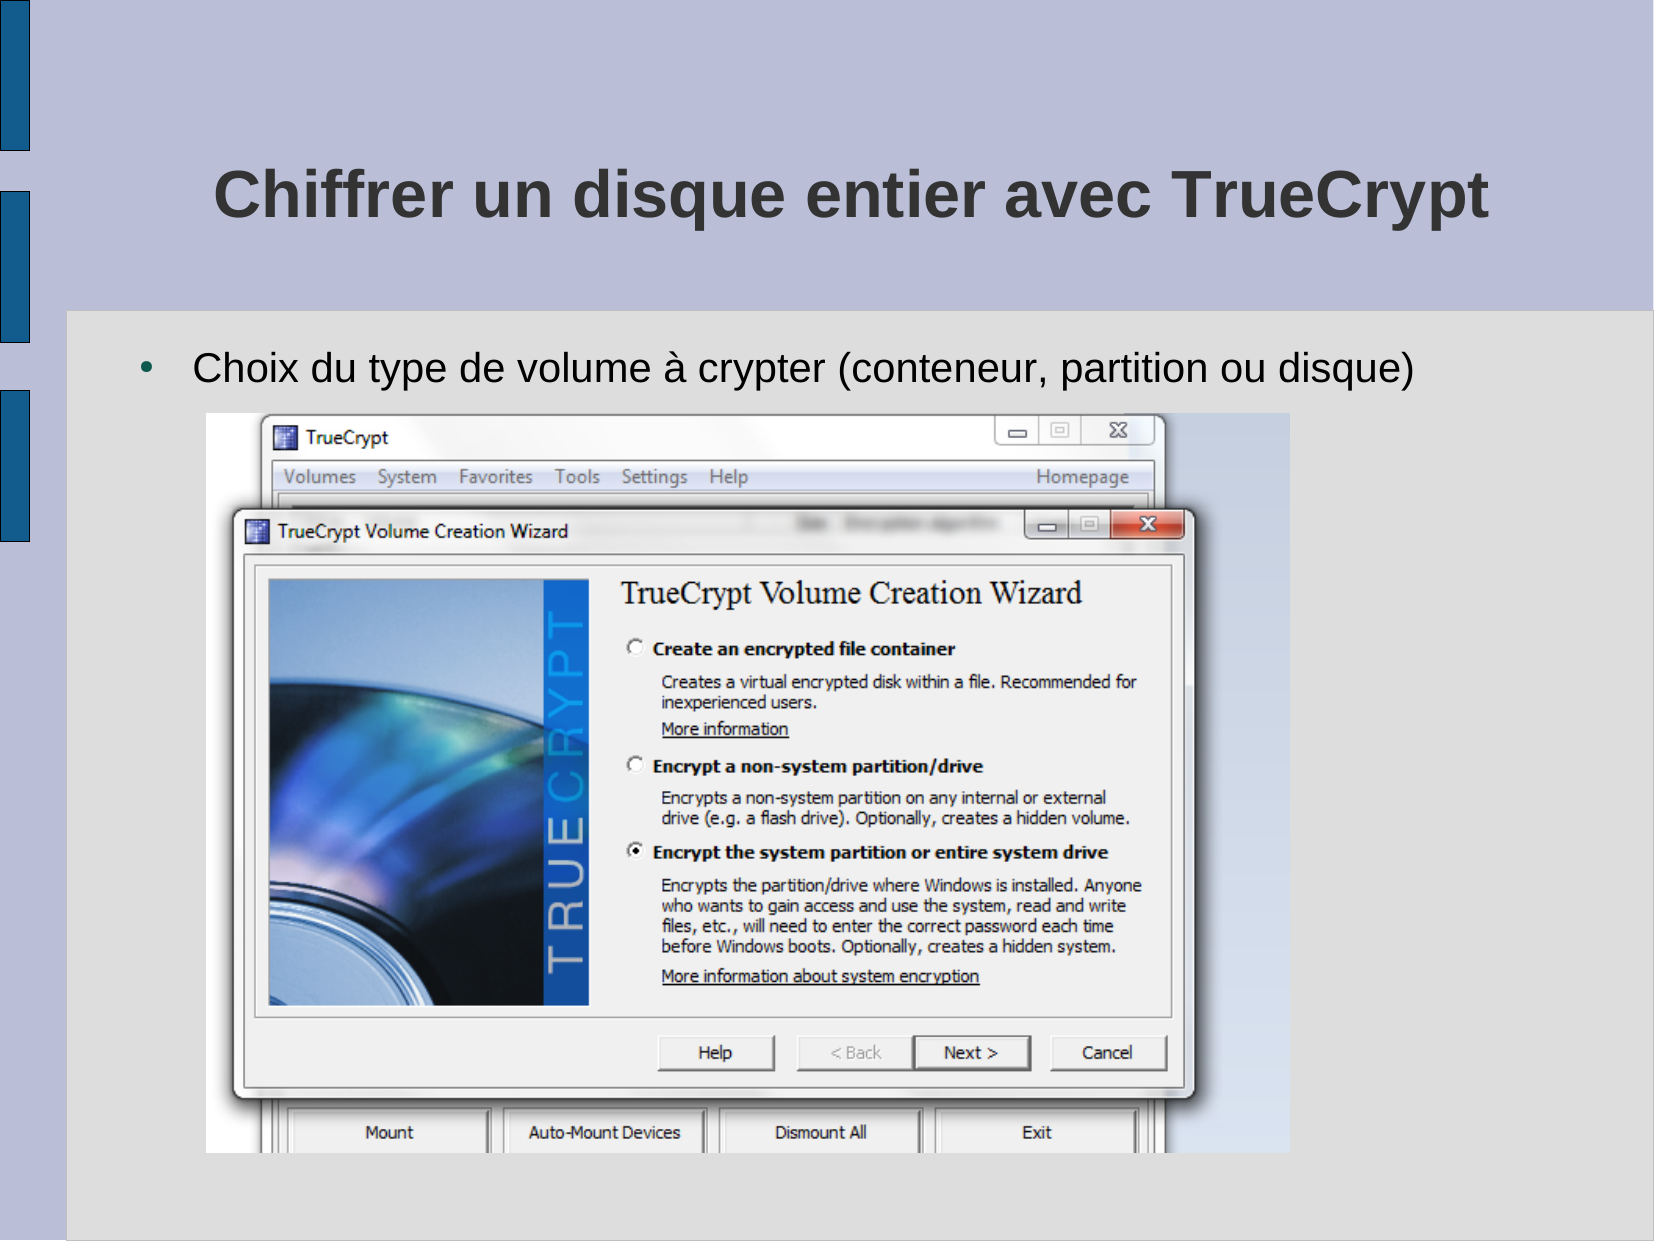

# Chiffrer un disque entier avec TrueCrypt
Choix du type de volume à crypter (conteneur, partition ou disque)